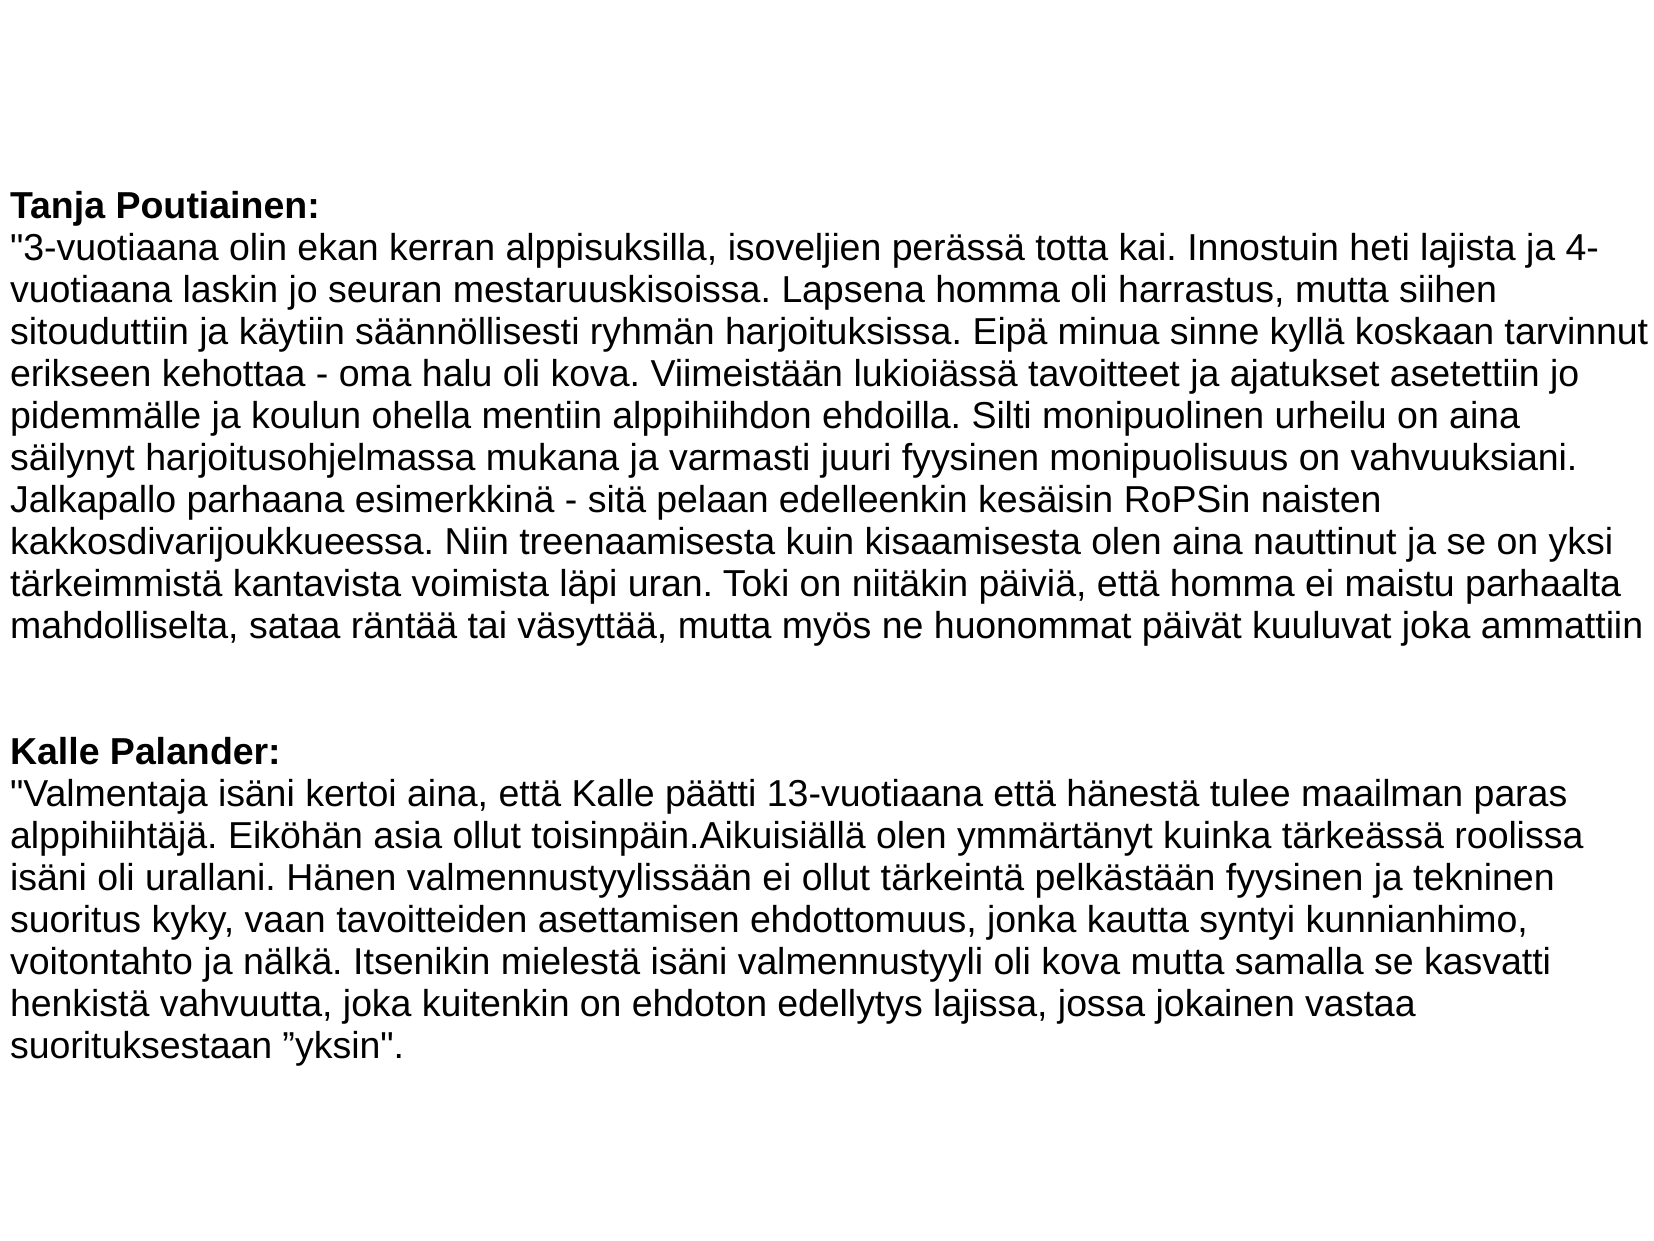

Tanja Poutiainen:
"3-vuotiaana olin ekan kerran alppisuksilla, isoveljien perässä totta kai. Innostuin heti lajista ja 4-vuotiaana laskin jo seuran mestaruuskisoissa. Lapsena homma oli harrastus, mutta siihen sitouduttiin ja käytiin säännöllisesti ryhmän harjoituksissa. Eipä minua sinne kyllä koskaan tarvinnut erikseen kehottaa - oma halu oli kova. Viimeistään lukioiässä tavoitteet ja ajatukset asetettiin jo pidemmälle ja koulun ohella mentiin alppihiihdon ehdoilla. Silti monipuolinen urheilu on aina säilynyt harjoitusohjelmassa mukana ja varmasti juuri fyysinen monipuolisuus on vahvuuksiani. Jalkapallo parhaana esimerkkinä - sitä pelaan edelleenkin kesäisin RoPSin naisten kakkosdivarijoukkueessa. Niin treenaamisesta kuin kisaamisesta olen aina nauttinut ja se on yksi tärkeimmistä kantavista voimista läpi uran. Toki on niitäkin päiviä, että homma ei maistu parhaalta mahdolliselta, sataa räntää tai väsyttää, mutta myös ne huonommat päivät kuuluvat joka ammattiin
Kalle Palander:
"Valmentaja isäni kertoi aina, että Kalle päätti 13-vuotiaana että hänestä tulee maailman paras alppihiihtäjä. Eiköhän asia ollut toisinpäin.Aikuisiällä olen ymmärtänyt kuinka tärkeässä roolissa isäni oli urallani. Hänen valmennustyylissään ei ollut tärkeintä pelkästään fyysinen ja tekninen suoritus kyky, vaan tavoitteiden asettamisen ehdottomuus, jonka kautta syntyi kunnianhimo, voitontahto ja nälkä. Itsenikin mielestä isäni valmennustyyli oli kova mutta samalla se kasvatti henkistä vahvuutta, joka kuitenkin on ehdoton edellytys lajissa, jossa jokainen vastaa suorituksestaan ”yksin".